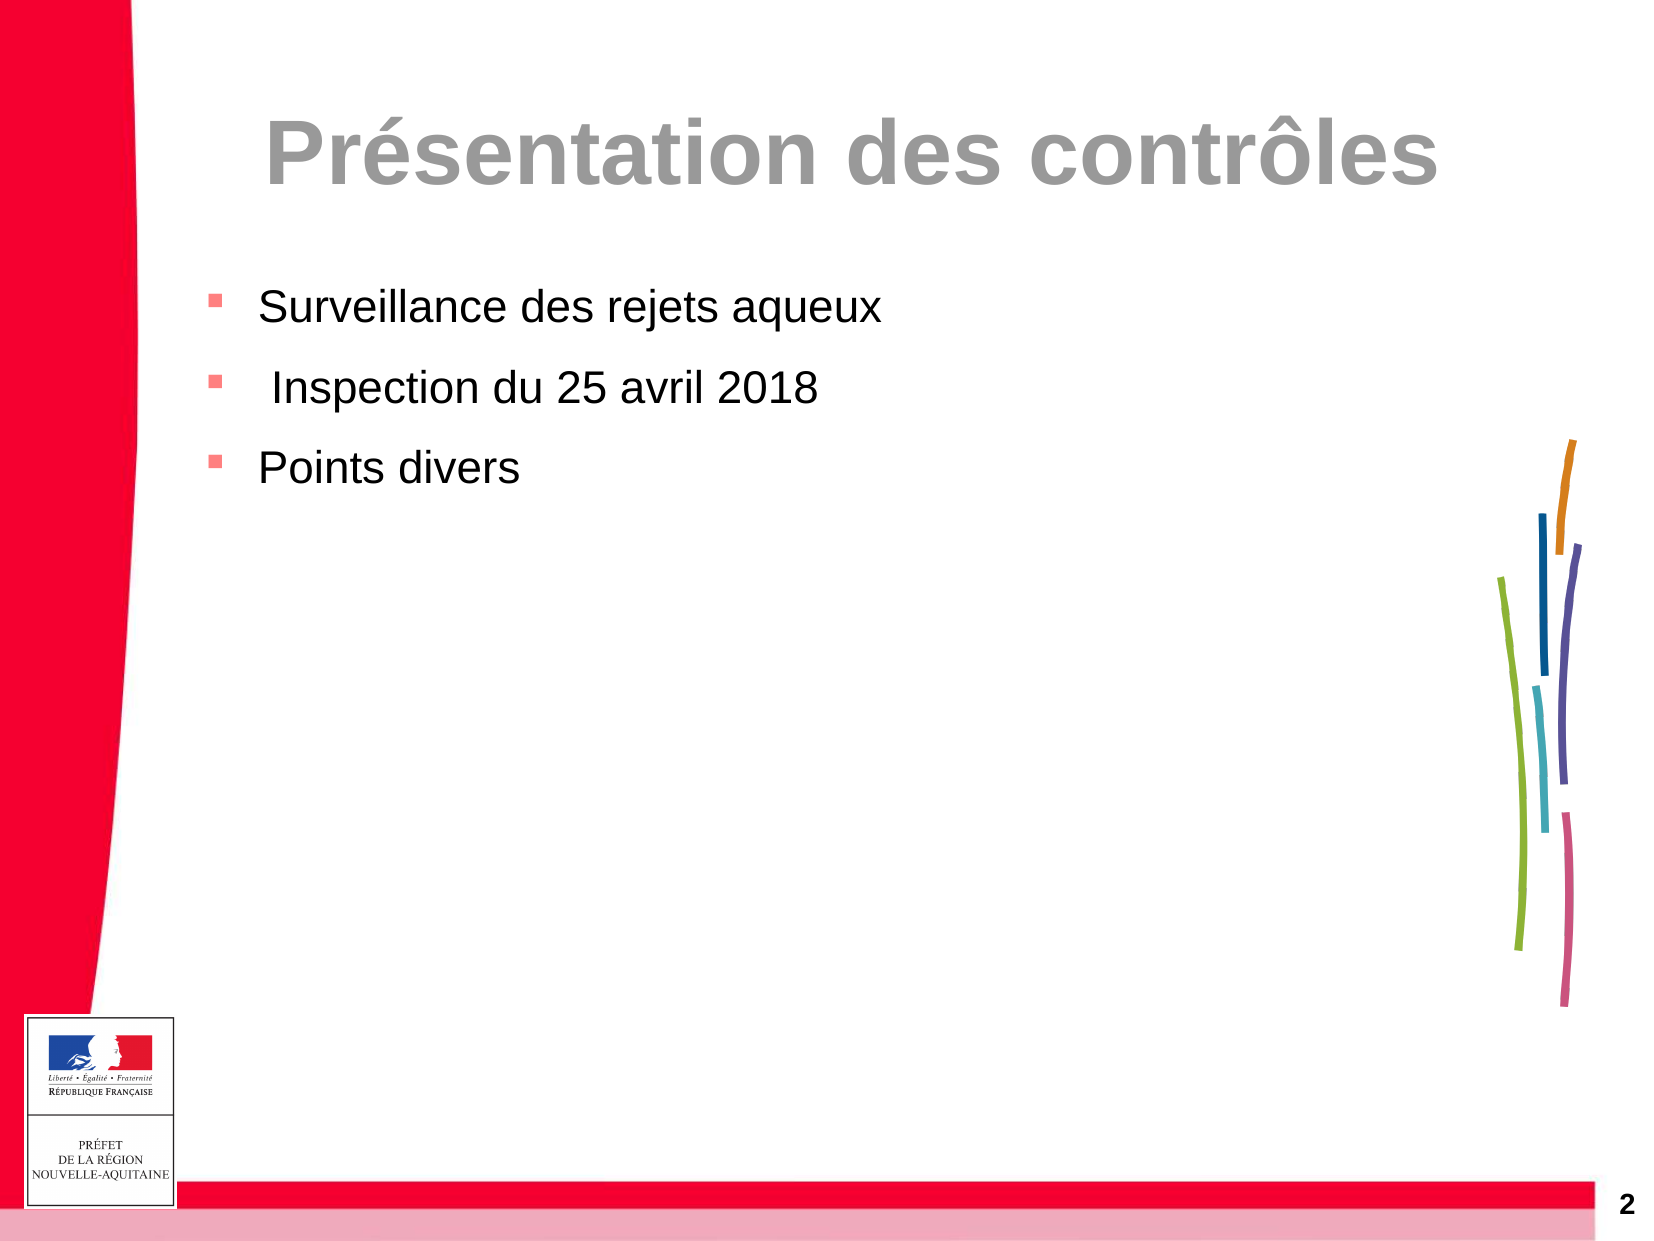

# Présentation des contrôles
Surveillance des rejets aqueux
 Inspection du 25 avril 2018
Points divers
2